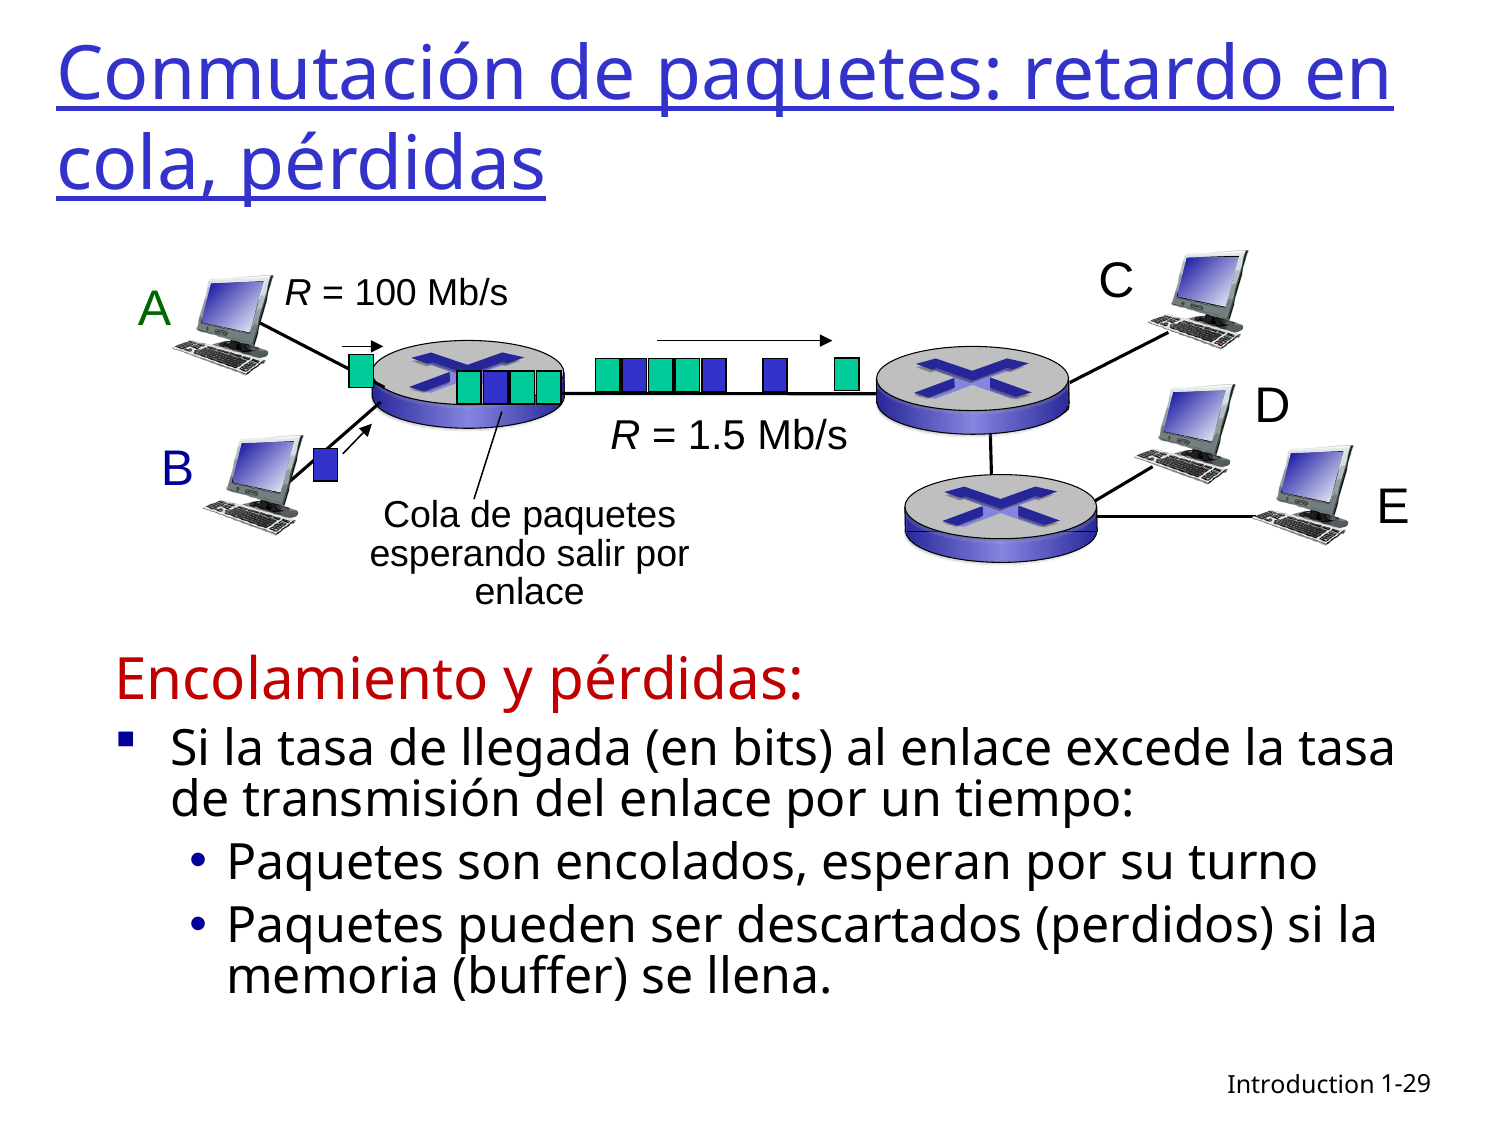

# Conmutación de paquetes: retardo en cola, pérdidas
C
R = 100 Mb/s
A
D
R = 1.5 Mb/s
B
E
Cola de paquetes
esperando salir por enlace
Encolamiento y pérdidas:
Si la tasa de llegada (en bits) al enlace excede la tasa de transmisión del enlace por un tiempo:
Paquetes son encolados, esperan por su turno
Paquetes pueden ser descartados (perdidos) si la memoria (buffer) se llena.
Introduction